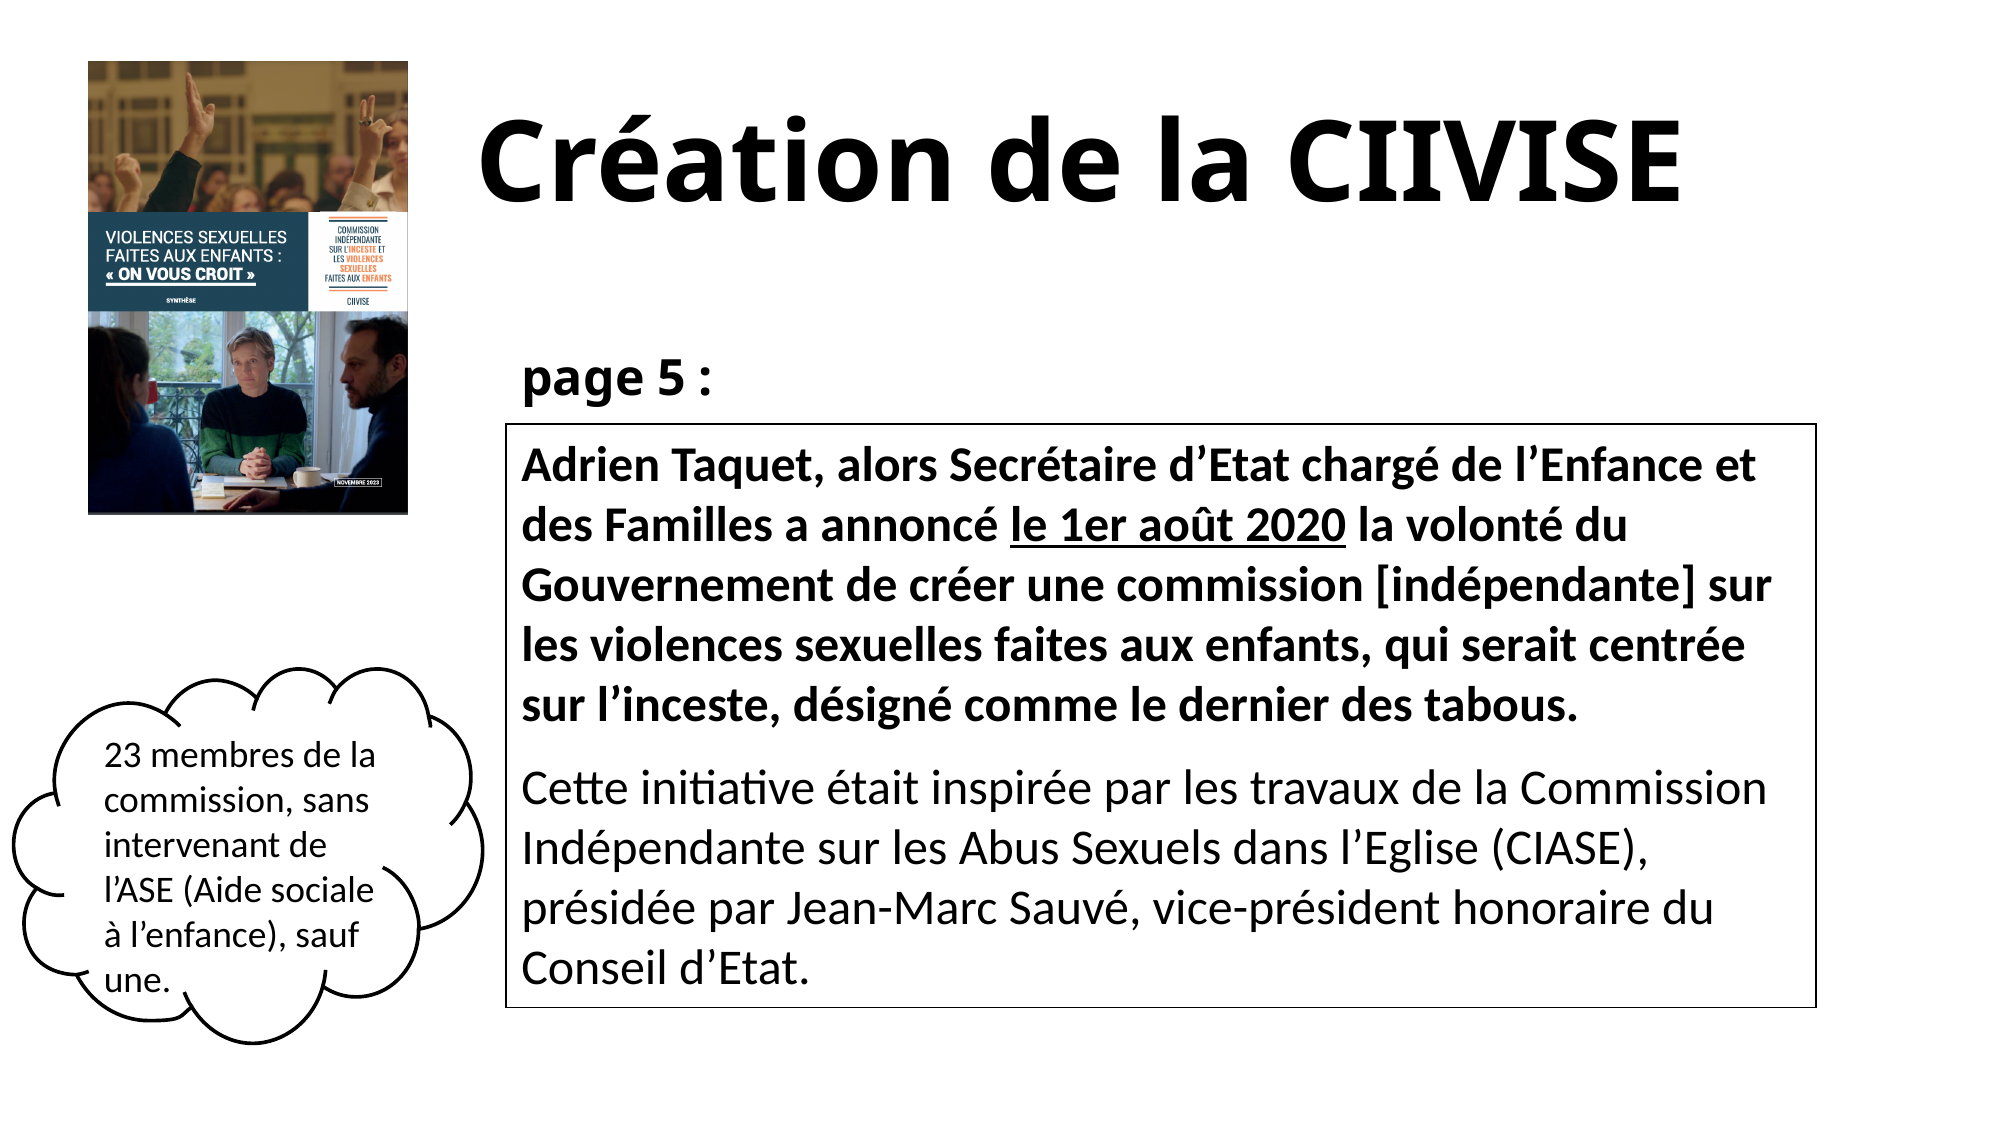

Création de la CIIVISE
page 5 :
Adrien Taquet, alors Secrétaire d’Etat chargé de l’Enfance et des Familles a annoncé le 1er août 2020 la volonté du Gouvernement de créer une commission [indépendante] sur les violences sexuelles faites aux enfants, qui serait centrée sur l’inceste, désigné comme le dernier des tabous.
Cette initiative était inspirée par les travaux de la Commission Indépendante sur les Abus Sexuels dans l’Eglise (CIASE), présidée par Jean-Marc Sauvé, vice-président honoraire du Conseil d’Etat.
23 membres de la commission, sans intervenant de l’ASE (Aide sociale à l’enfance), sauf une.